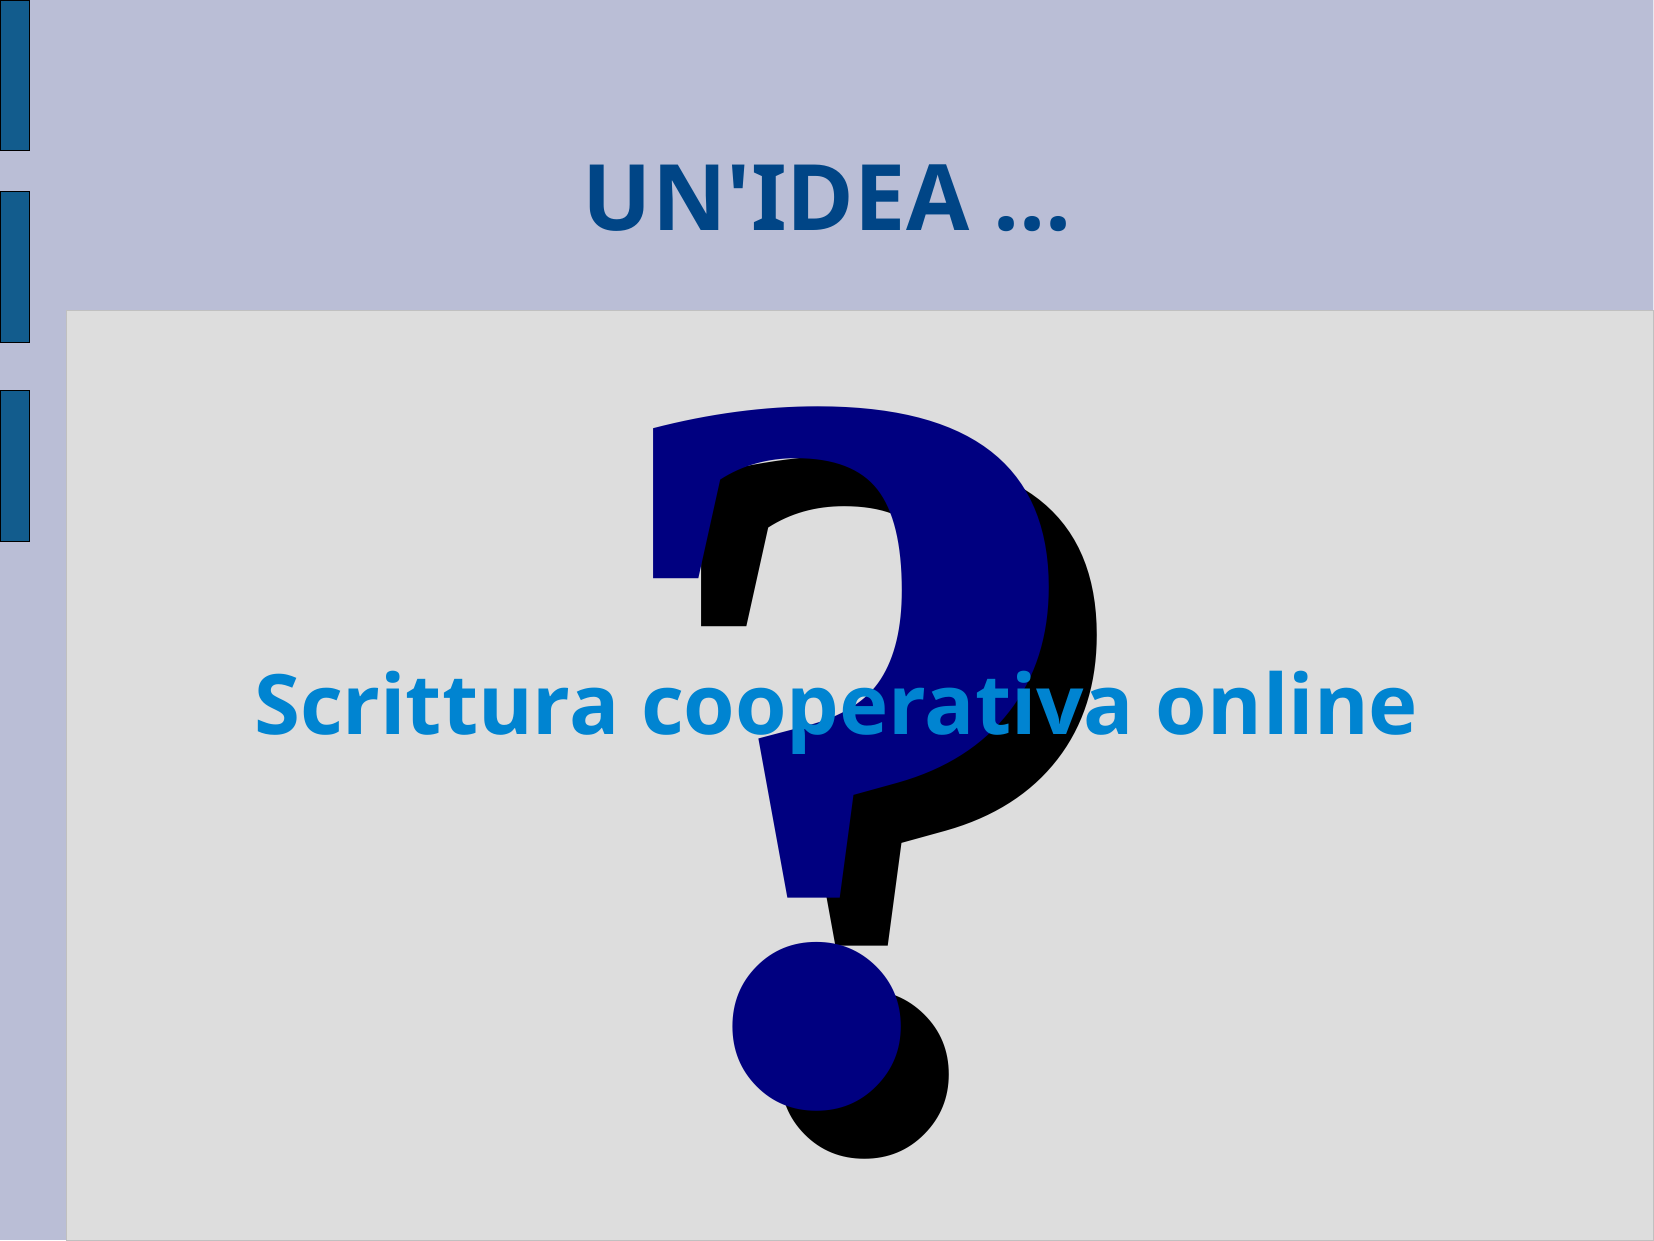

?
# UN'IDEA ...
Scrittura cooperativa online